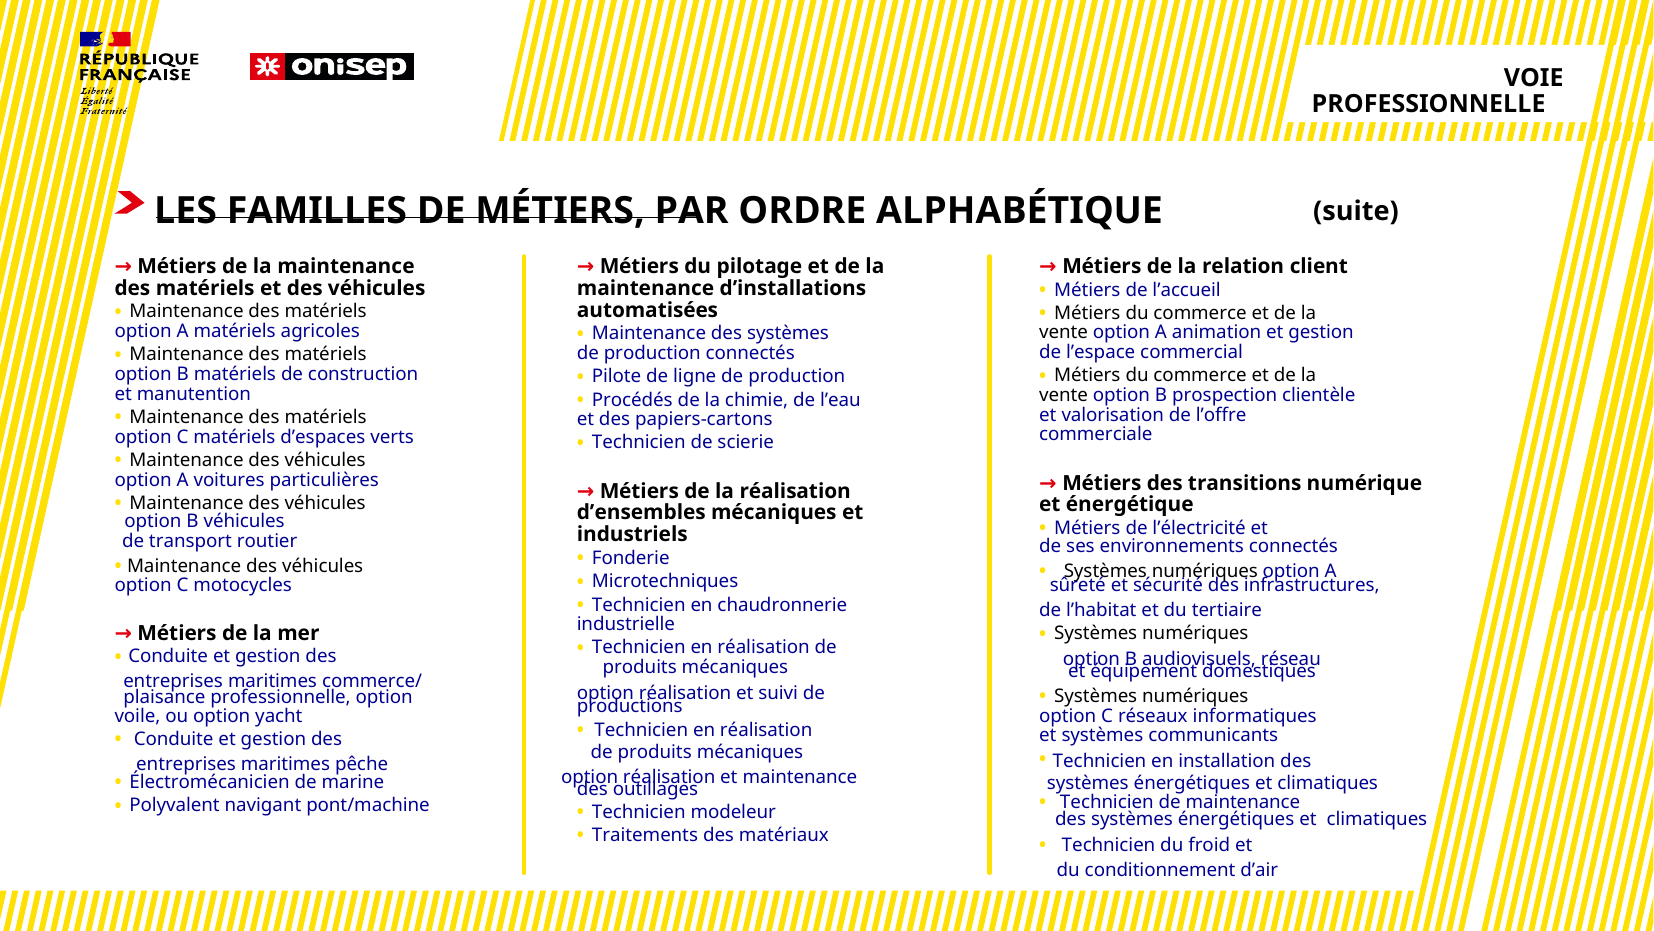

VOIE
PROFESSIONNELLE
 LES FAMILLES DE MÉTIERS, PAR ORDRE ALPHABÉTIQUE
 (suite)
→ Métiers de la maintenance
→ Métiers du pilotage et de la
→ Métiers de la relation client
des matériels et des véhicules
maintenance d’installations
 Métiers de l’accueil
•
automatisées
 Maintenance des matériels
•
 Métiers du commerce et de la
•
option A matériels agricoles
vente option A animation et gestion
 Maintenance des systèmes
•
de l’espace commercial
de production connectés
 Maintenance des matériels
•
option B matériels de construction
 Métiers du commerce et de la
•
 Pilote de ligne de production
•
et manutention
vente option B prospection clientèle
 Procédés de la chimie, de l’eau
•
et valorisation de l’offre
 Maintenance des matériels
•
et des papiers-cartons
commerciale
option C matériels d’espaces verts
 Technicien de scierie
•
 Maintenance des véhicules
•
option A voitures particulières
→ Métiers des transitions numérique
→ Métiers de la réalisation
 Maintenance des véhicules
•
et énergétique
d’ensembles mécaniques et
option B véhicules
 Métiers de l’électricité et
•
industriels
de transport routier
de ses environnements connectés
 Fonderie
•
•
 Maintenance des véhicules
•
 Systèmes numériques option A
 Microtechniques
•
option C motocycles
sûreté et sécurité des infrastructures,
 Technicien en chaudronnerie
•
de l’habitat et du tertiaire
industrielle
→ Métiers de la mer
 Systèmes numériques
•
 Technicien en réalisation de
•
 Conduite et gestion des
•
option B audiovisuels, réseau
produits mécaniques
et équipement domestiques
entreprises maritimes commerce/
option réalisation et suivi de
 Systèmes numériques
•
plaisance professionnelle, option
productions
voile, ou option yacht
option C réseaux informatiques
 Technicien en réalisation
•
et systèmes communicants
 Conduite et gestion des
•
de produits mécaniques
•
 Technicien en installation des
entreprises maritimes pêche
option réalisation et maintenance
 Électromécanicien de marine
•
systèmes énergétiques et climatiques
des outillages
 Technicien de maintenance
•
 Polyvalent navigant pont/machine
•
 Technicien modeleur
•
des systèmes énergétiques et climatiques
 Traitements des matériaux
•
 Technicien du froid et
•
du conditionnement d’air